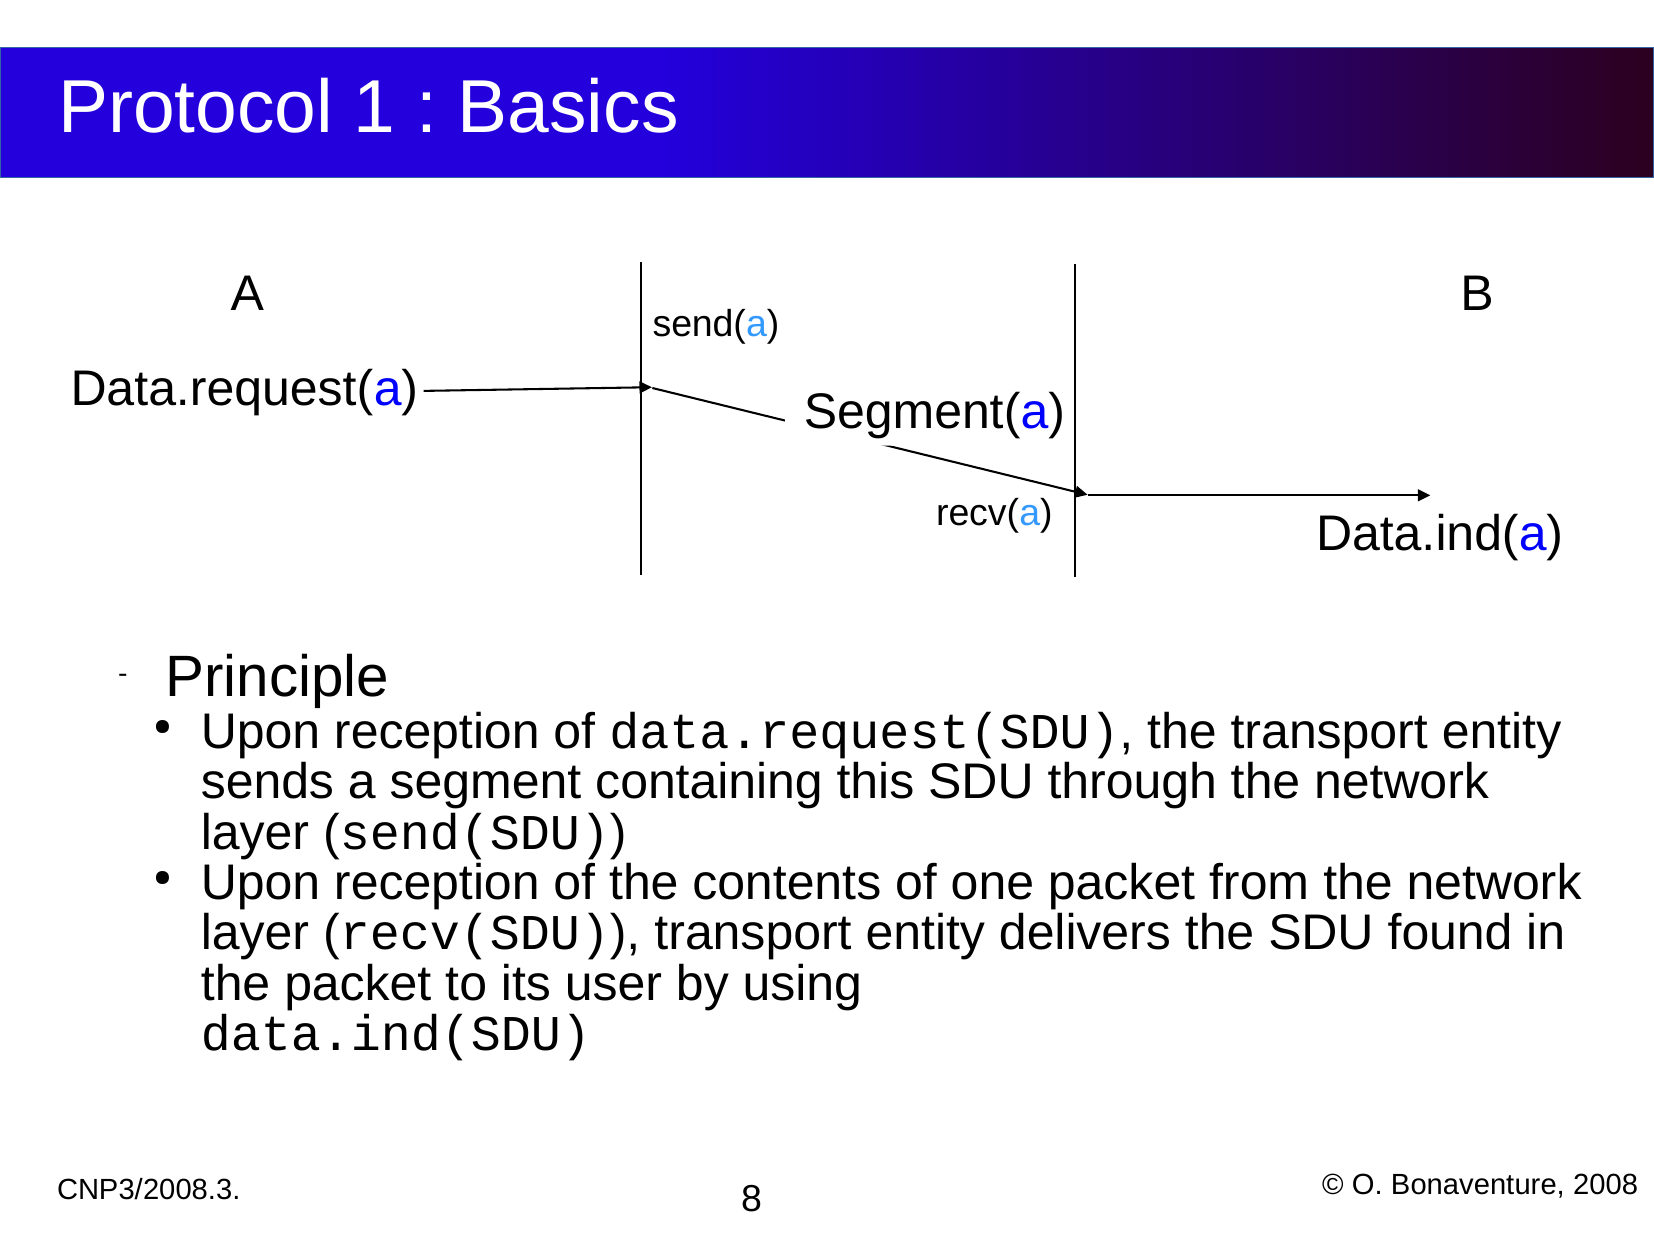

# Protocol 1 : Basics
A B
send(a)
Data.request(a)
Segment(a)
recv(a)
Data.ind(a)
Principle
Upon reception of data.request(SDU), the transport entity sends a segment containing this SDU through the network layer (send(SDU))
Upon reception of the contents of one packet from the network layer (recv(SDU)), transport entity delivers the SDU found in the packet to its user by using
data.ind(SDU)
© O. Bonaventure, 2008
CNP3/2008.3.